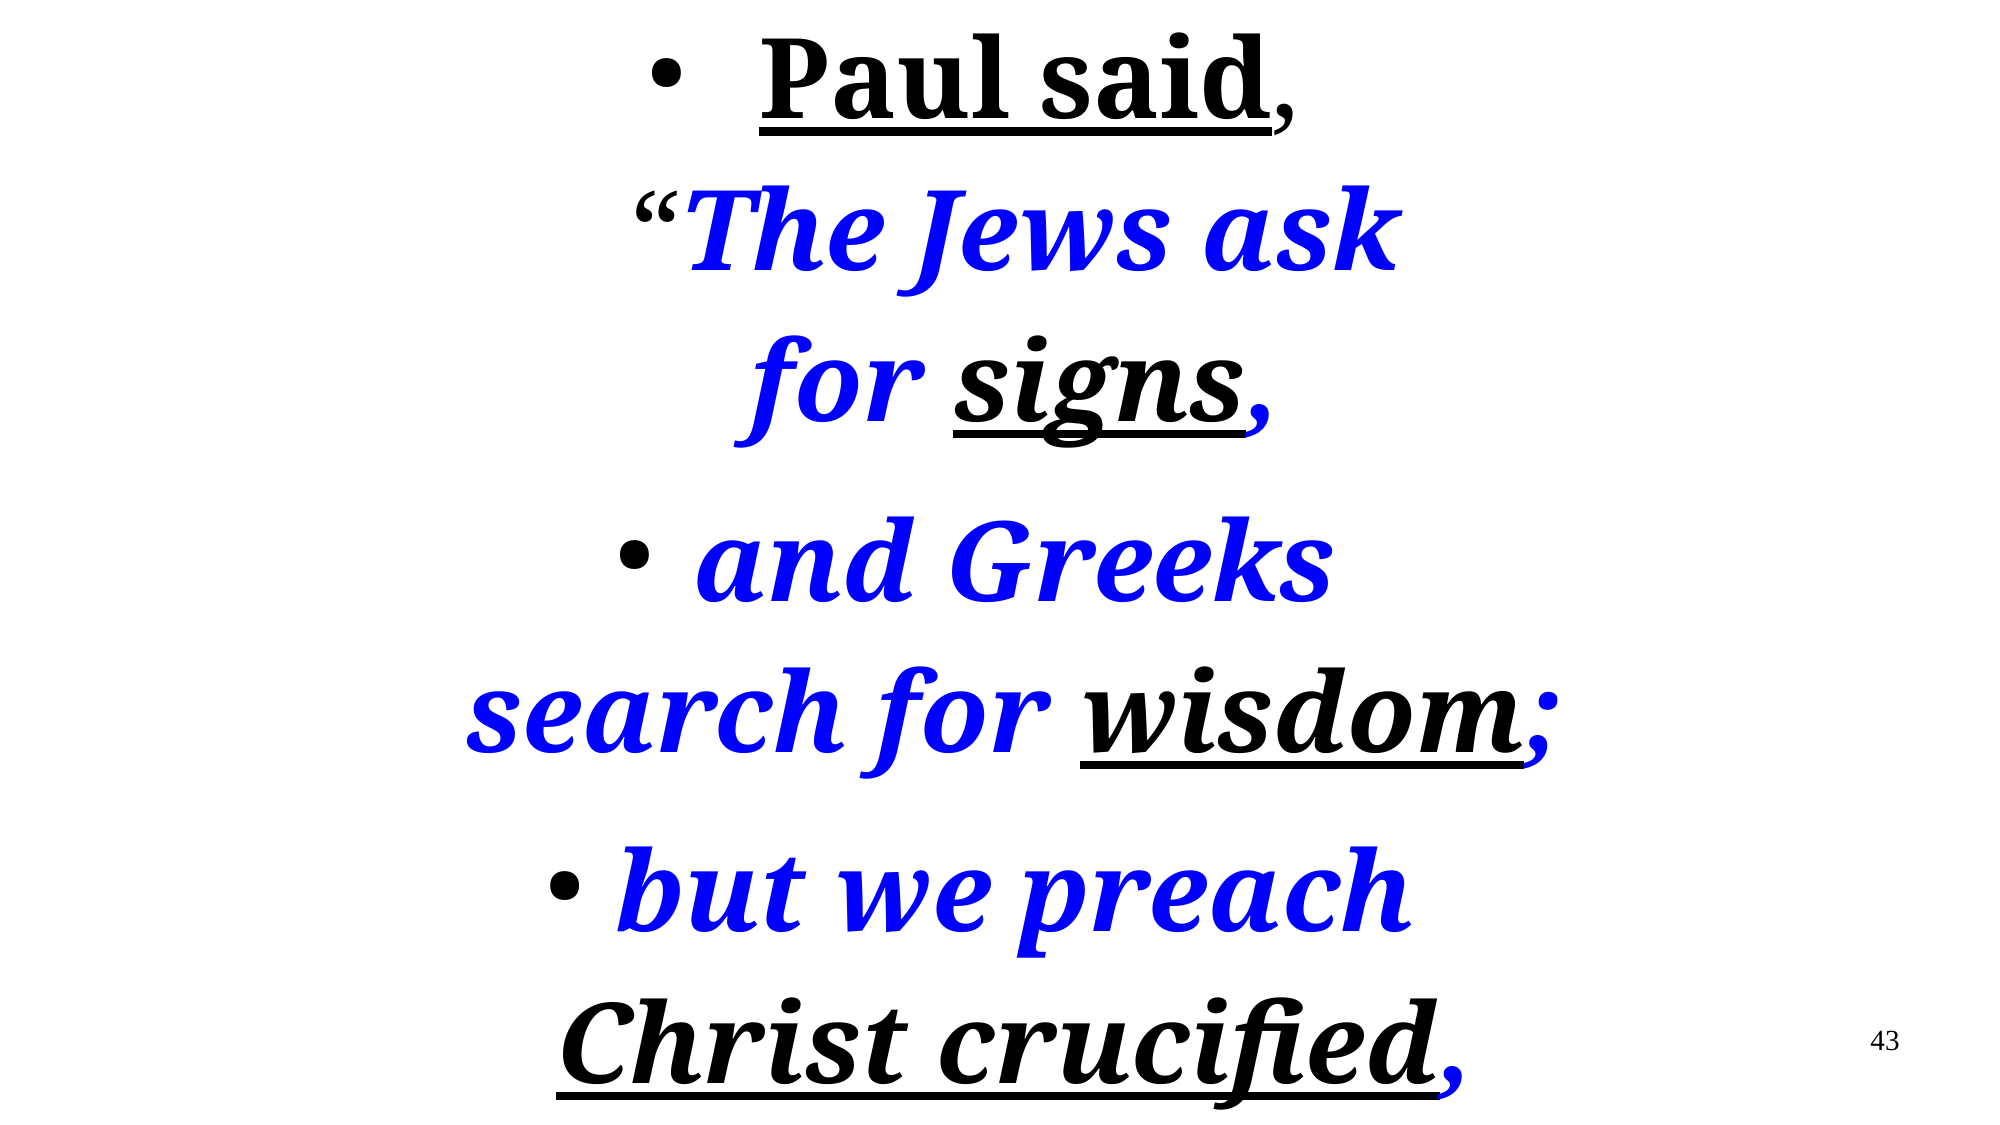

# Paul said, “The Jews ask for signs,
and Greeks
search for wisdom;
but we preach
Christ crucified,
43